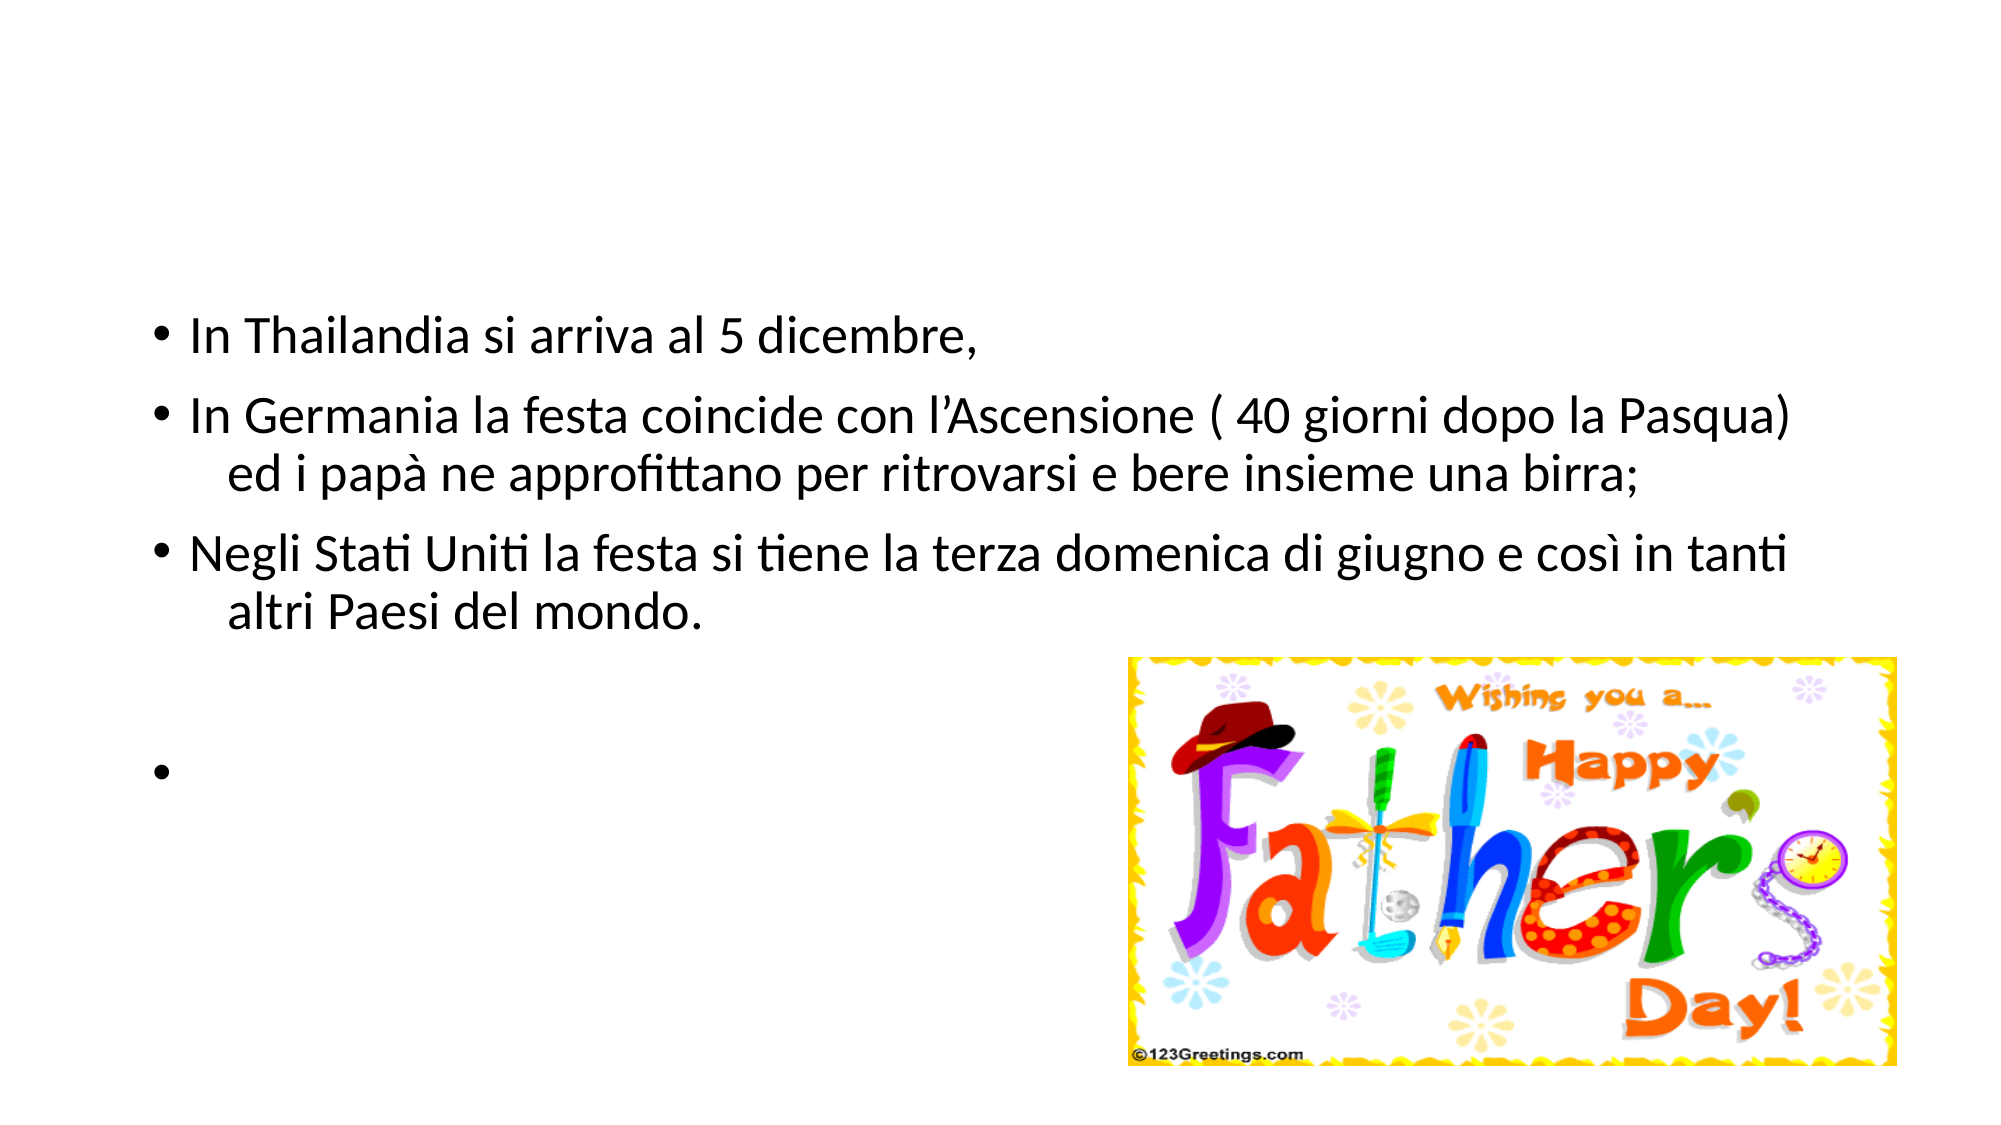

#
In Thailandia si arriva al 5 dicembre,
In Germania la festa coincide con l’Ascensione ( 40 giorni dopo la Pasqua) ed i papà ne approfittano per ritrovarsi e bere insieme una birra;
Negli Stati Uniti la festa si tiene la terza domenica di giugno e così in tanti altri Paesi del mondo.